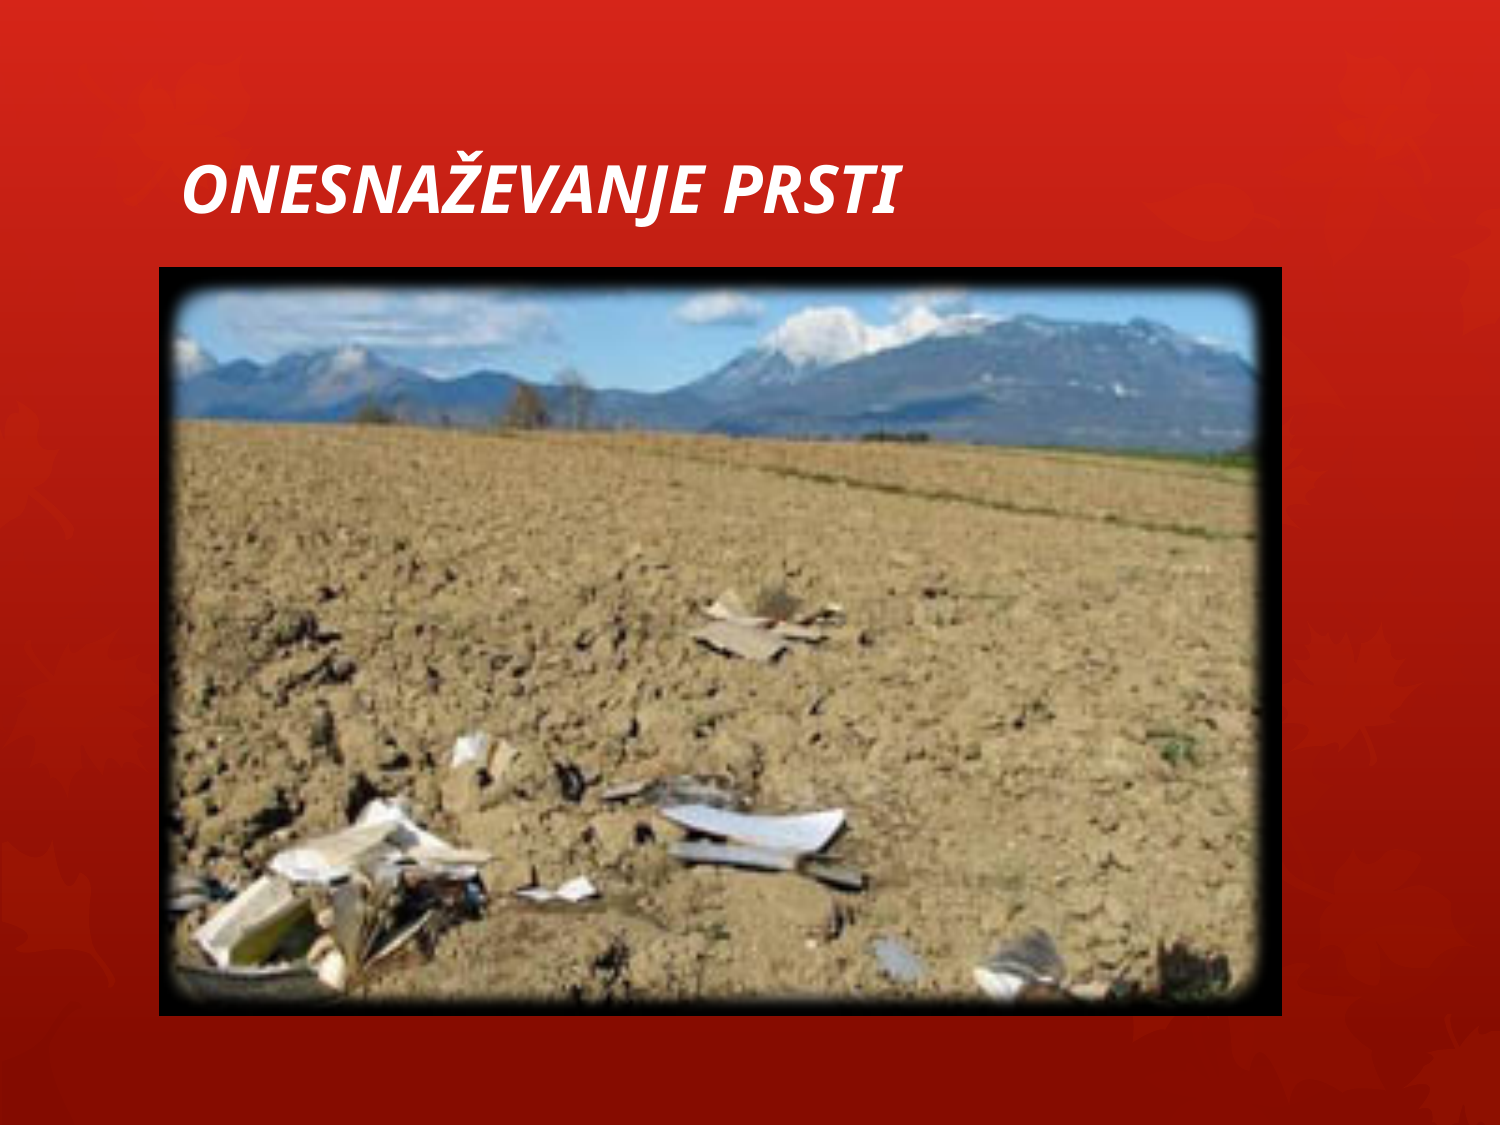

# ONESNAŽEVANJE PRSTI
Človek onesnažuje tla na več načinov.
Največjo škodo povzroča odlaganje kemikalij.
Gre za gnojila, pesticide, odpadne odplake, živalske in človeške odplake, odplake iz gospodinjstev in iz vseh vrst tovarn ter za pepel, ki se na zemljo spušča iz atmosfere.
Na onesnaženost vplivajo tudi avtomobilske emisije in odlaganje odpadkov kovinske industrije, odlaganje radioaktivnih odpadkov, uporaba insekticidov.